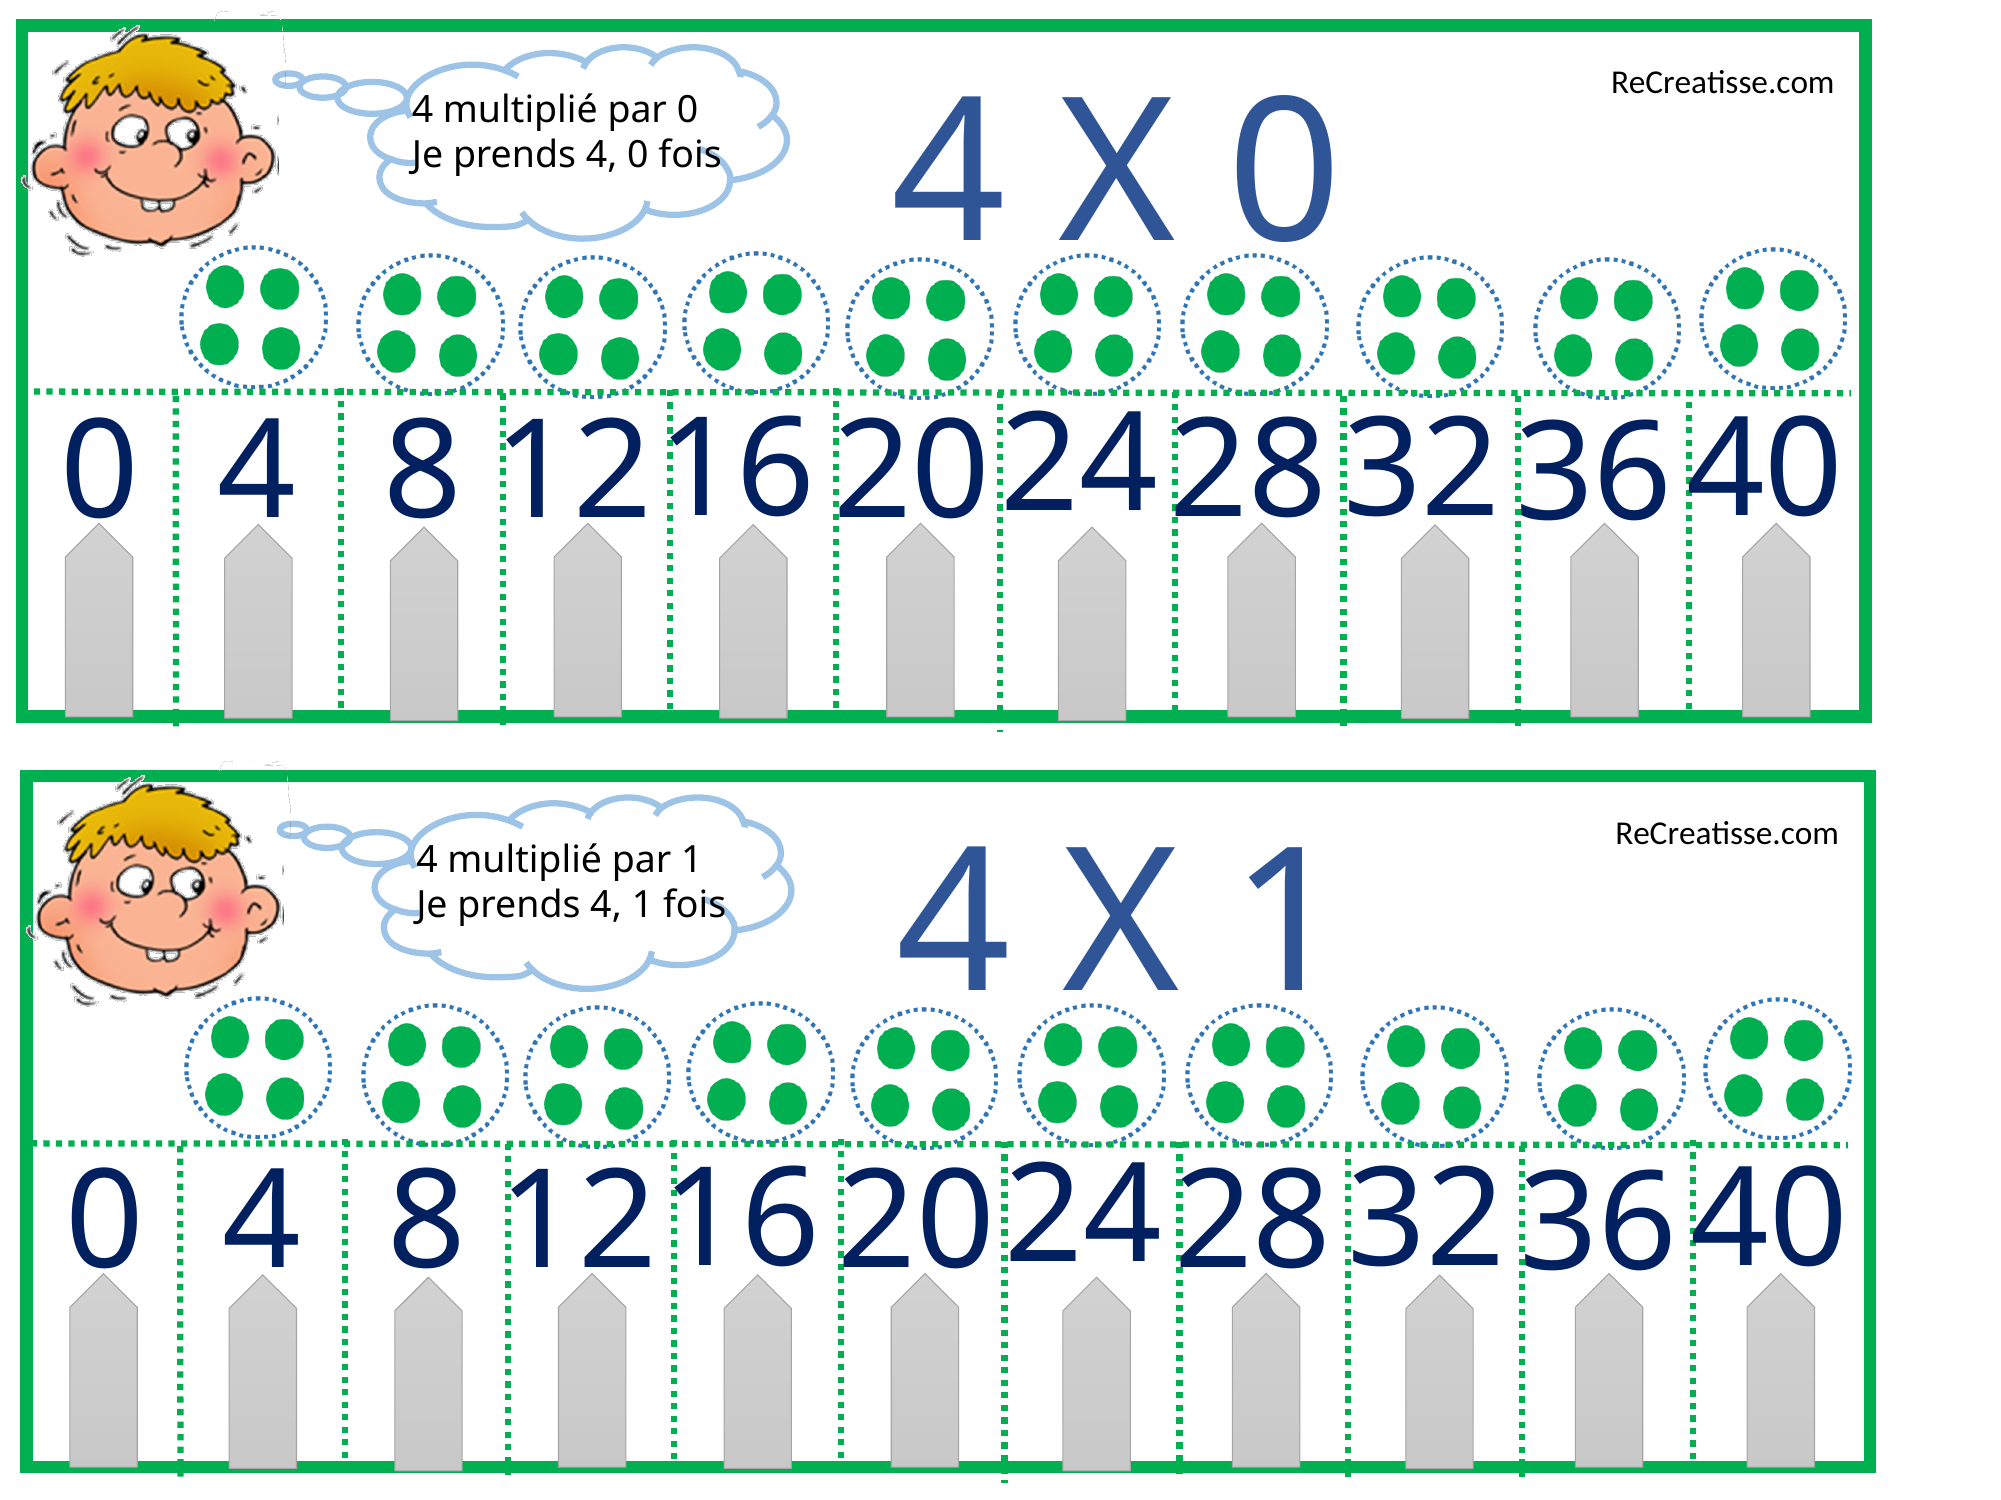

4 X 0
ReCreatisse.com
4 multiplié par 0
Je prends 4, 0 fois
24
16
32
40
28
0
4
8
12
20
36
4 X 1
ReCreatisse.com
4 multiplié par 1
Je prends 4, 1 fois
24
16
32
40
28
0
4
8
12
20
36